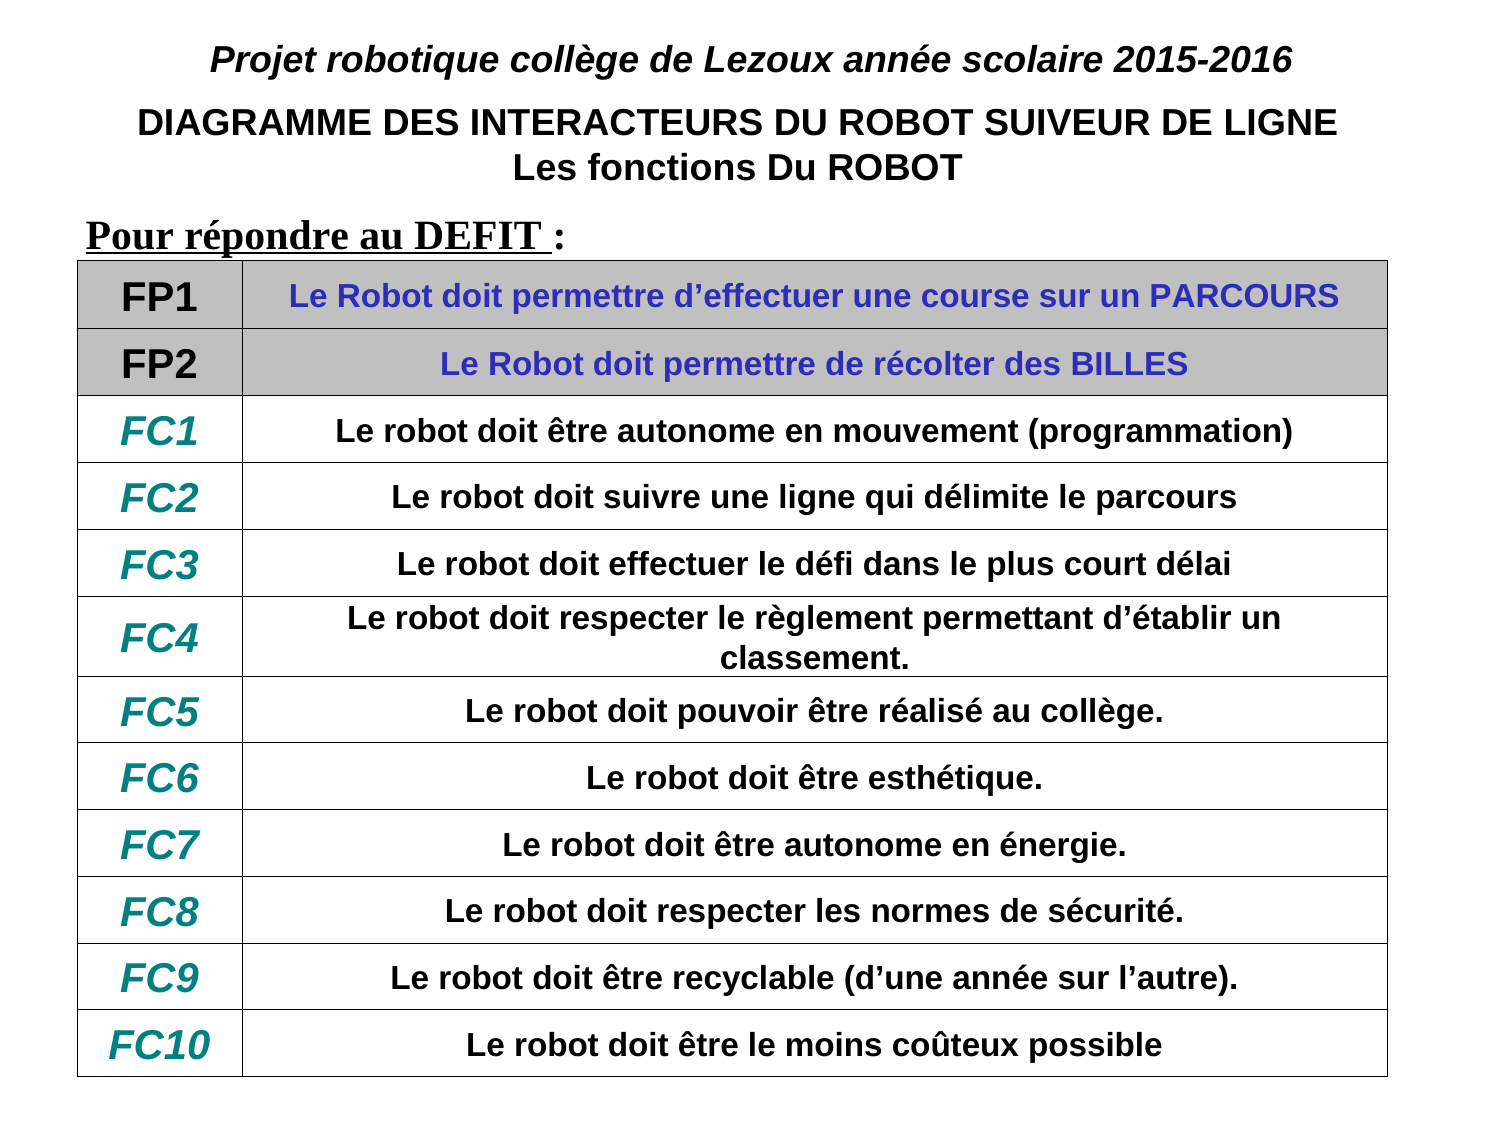

Projet robotique collège de Lezoux année scolaire 2015-2016
# DIAGRAMME DES INTERACTEURS DU ROBOT SUIVEUR DE LIGNE Les fonctions Du ROBOT
Pour répondre au DEFIT :
| FP1 | Le Robot doit permettre d’effectuer une course sur un PARCOURS |
| --- | --- |
| FP2 | Le Robot doit permettre de récolter des BILLES |
| FC1 | Le robot doit être autonome en mouvement (programmation) |
| FC2 | Le robot doit suivre une ligne qui délimite le parcours |
| FC3 | Le robot doit effectuer le défi dans le plus court délai |
| FC4 | Le robot doit respecter le règlement permettant d’établir un classement. |
| FC5 | Le robot doit pouvoir être réalisé au collège. |
| FC6 | Le robot doit être esthétique. |
| FC7 | Le robot doit être autonome en énergie. |
| FC8 | Le robot doit respecter les normes de sécurité. |
| FC9 | Le robot doit être recyclable (d’une année sur l’autre). |
| FC10 | Le robot doit être le moins coûteux possible |